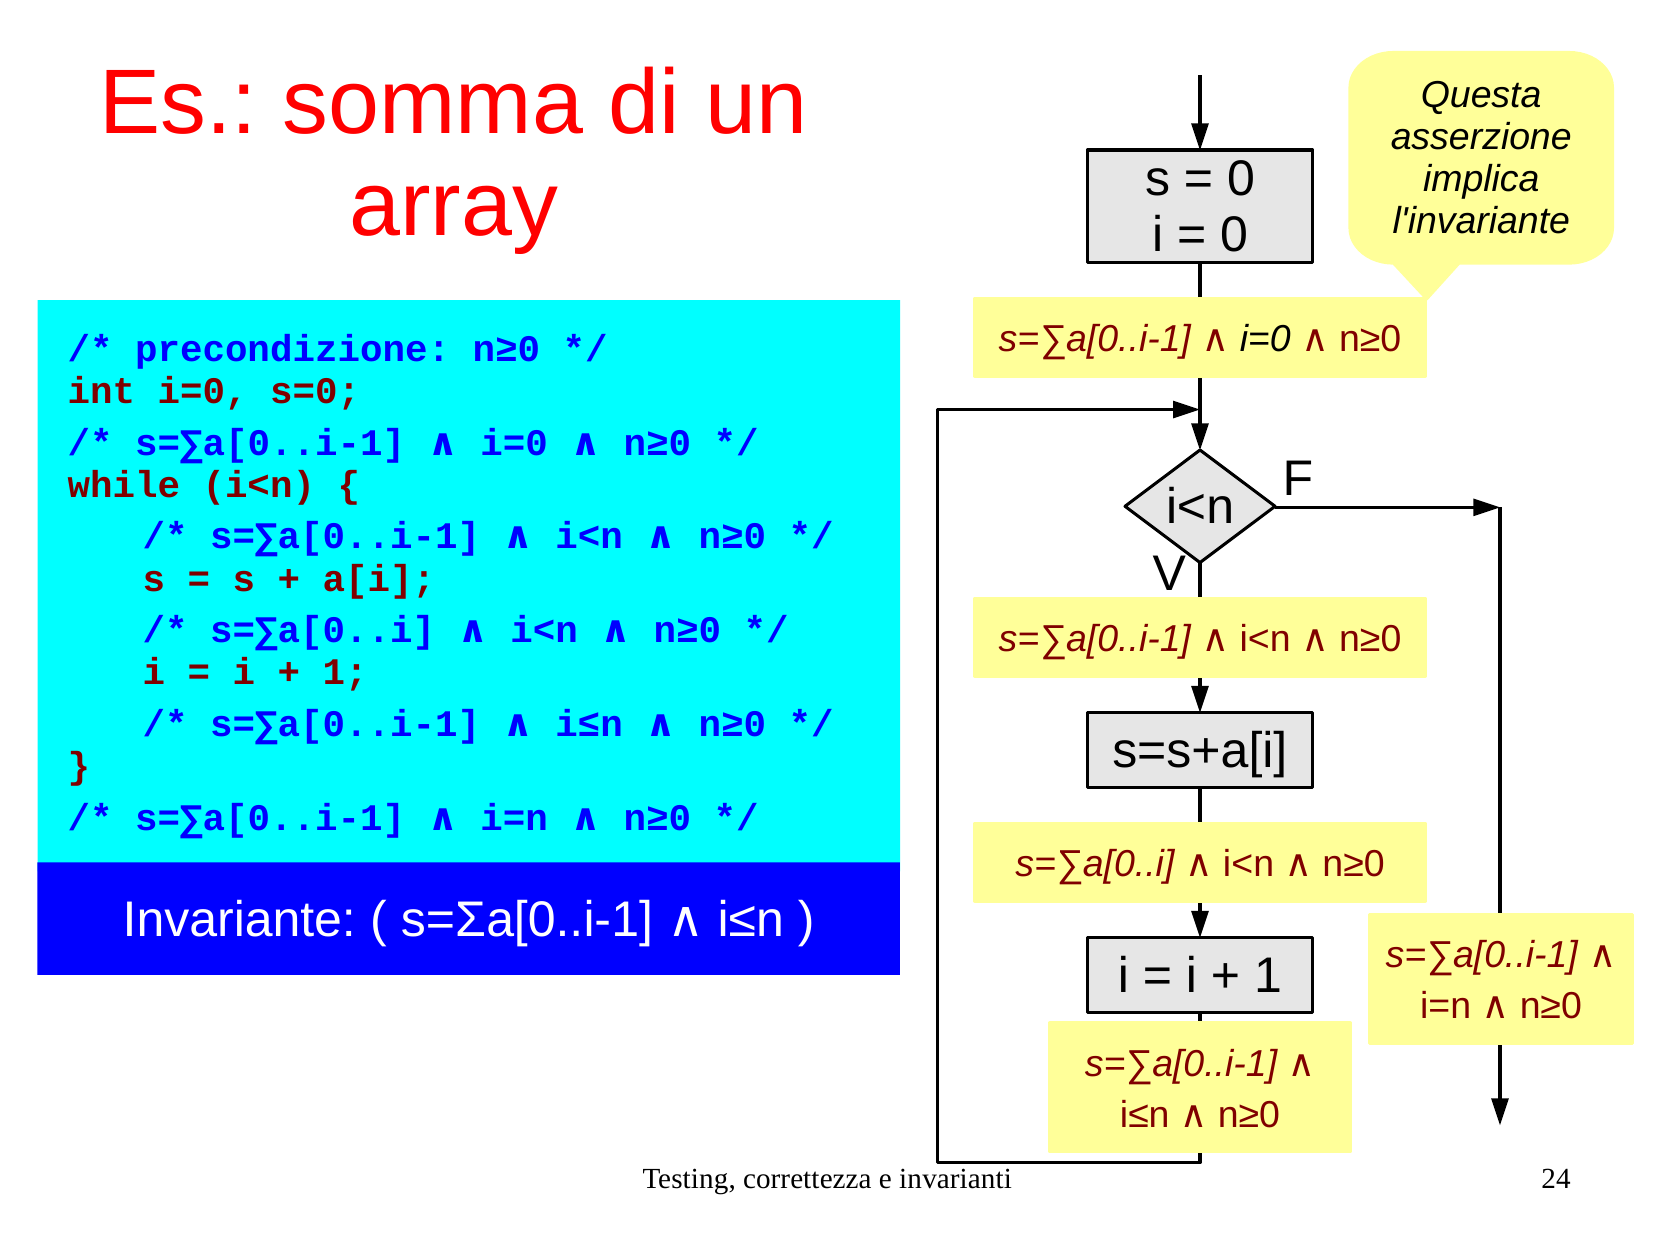

# Es.: somma di un array
Questa asserzione implica l'invariante
s = 0
i = 0
s=∑a[0..i-1] ∧ i=0 ∧ n≥0
/* precondizione: n≥0 */
int i=0, s=0;
/* s=∑a[0..i-1] ∧ i=0 ∧ n≥0 */
while (i<n) {
	/* s=∑a[0..i-1] ∧ i<n ∧ n≥0 */
	s = s + a[i];
	/* s=∑a[0..i] ∧ i<n ∧ n≥0 */
	i = i + 1;
	/* s=∑a[0..i-1] ∧ i≤n ∧ n≥0 */
}
/* s=∑a[0..i-1] ∧ i=n ∧ n≥0 */
i<n
F
V
s=∑a[0..i-1] ∧ i<n ∧ n≥0
s=s+a[i]
s=∑a[0..i] ∧ i<n ∧ n≥0
Invariante: ( s=Σa[0..i-1] ∧ i≤n )
s=∑a[0..i-1] ∧ i=n ∧ n≥0
i = i + 1
s=∑a[0..i-1] ∧ i≤n ∧ n≥0
Testing, correttezza e invarianti
24